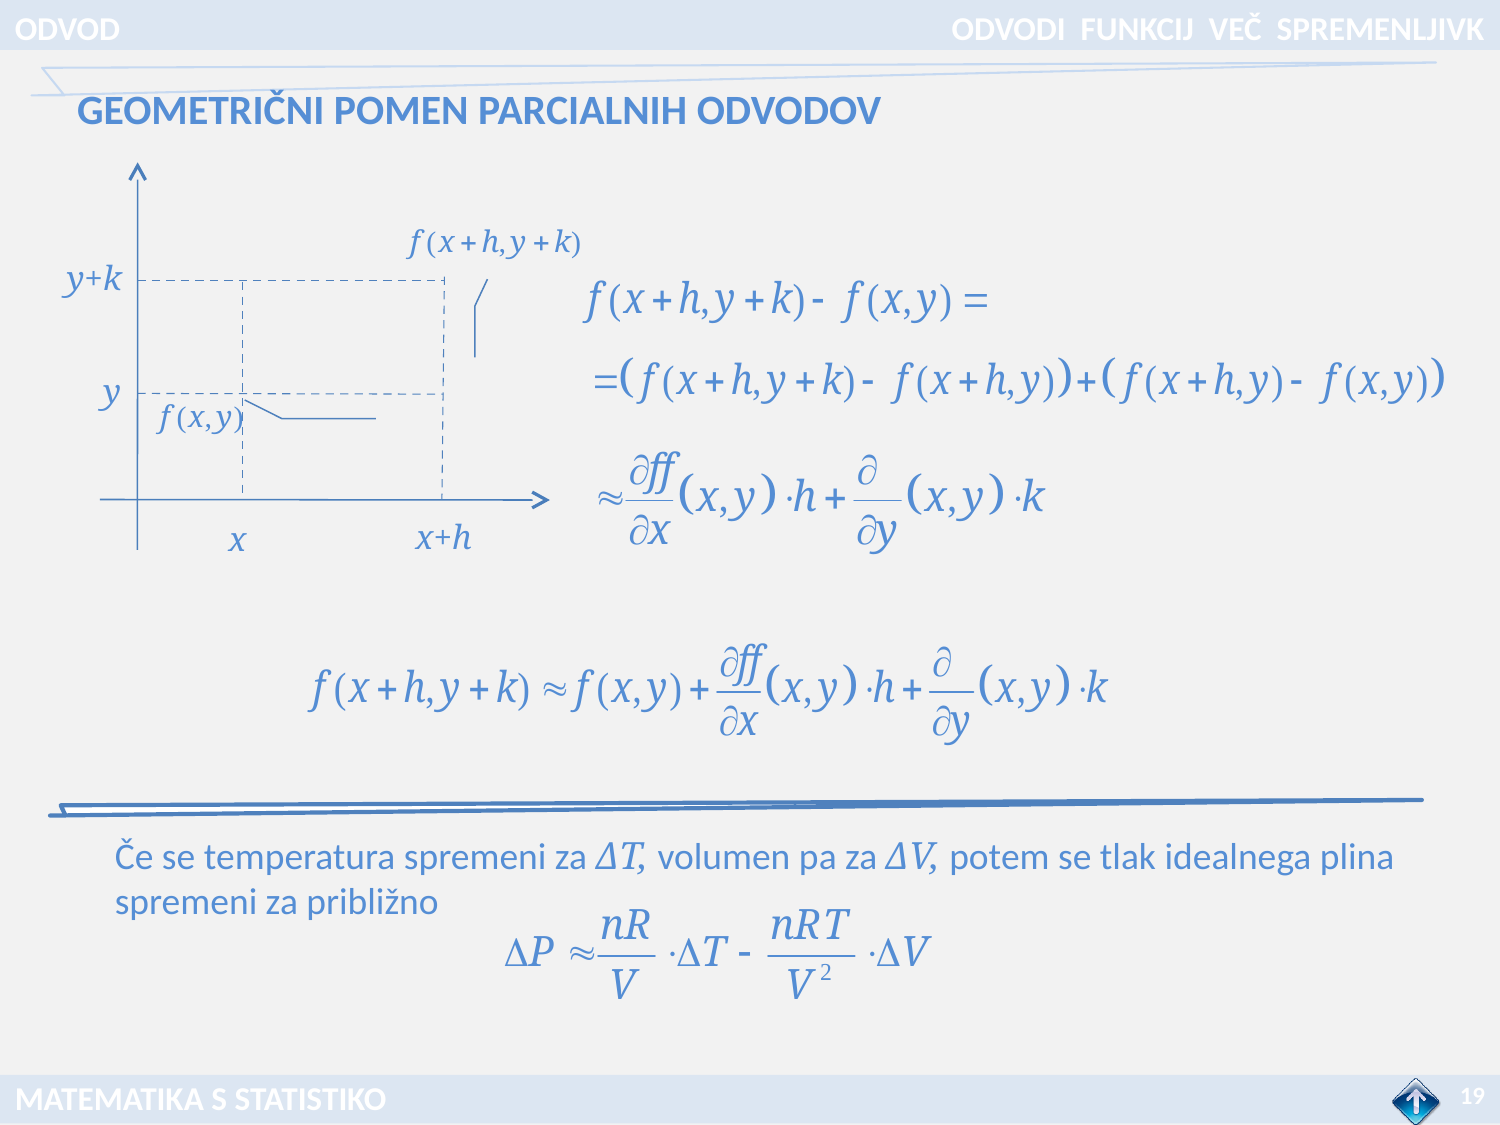

ODVOD
ODVODI FUNKCIJ VEČ SPREMENLJIVK
GEOMETRIČNI POMEN PARCIALNIH ODVODOV
y+k
y
x+h
x
Če se temperatura spremeni za ΔT, volumen pa za ΔV, potem se tlak idealnega plina spremeni za približno
MATEMATIKA S STATISTIKO